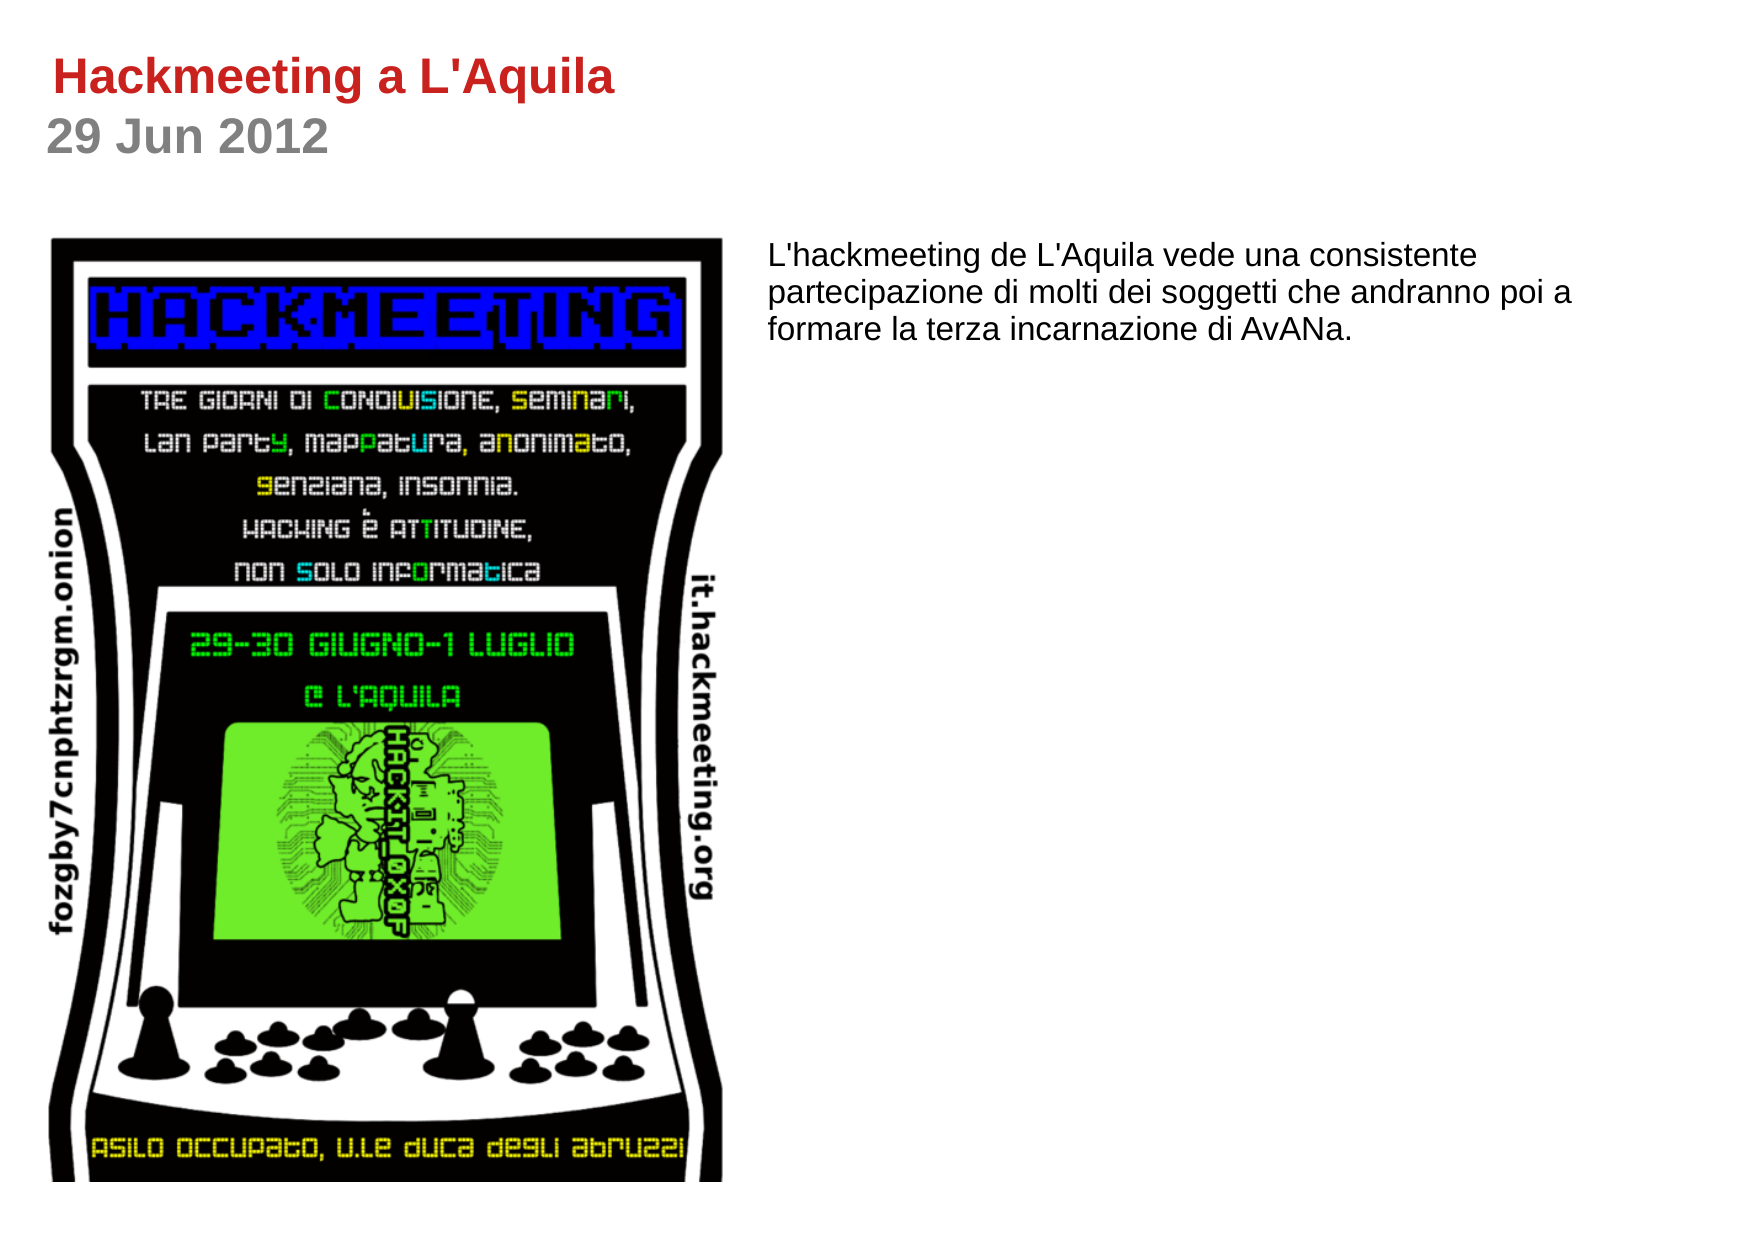

# Hackmeeting a L'Aquila
29 Jun 2012
L'hackmeeting de L'Aquila vede una consistente partecipazione di molti dei soggetti che andranno poi a formare la terza incarnazione di AvANa.